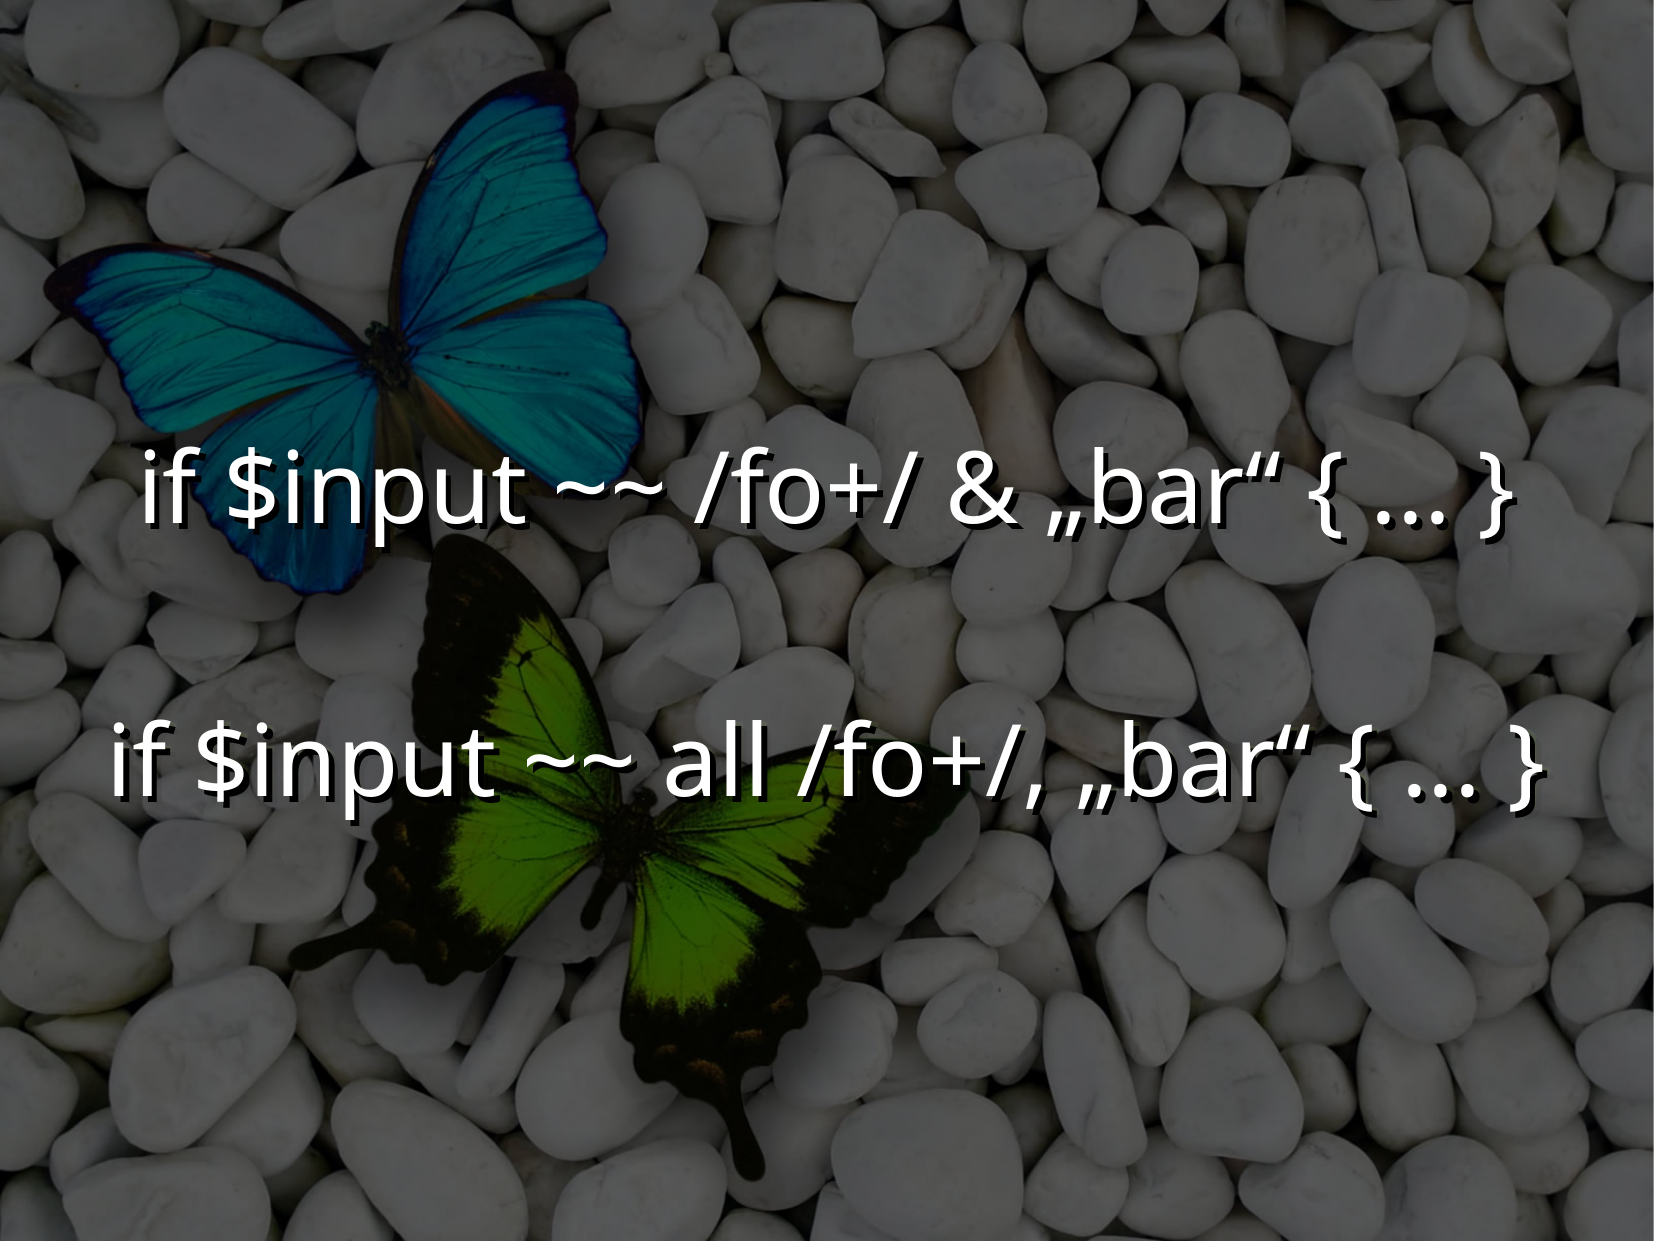

#
if $input ~~ /fo+/ & „bar“ { ... }
if $input ~~ all /fo+/, „bar“ { ... }